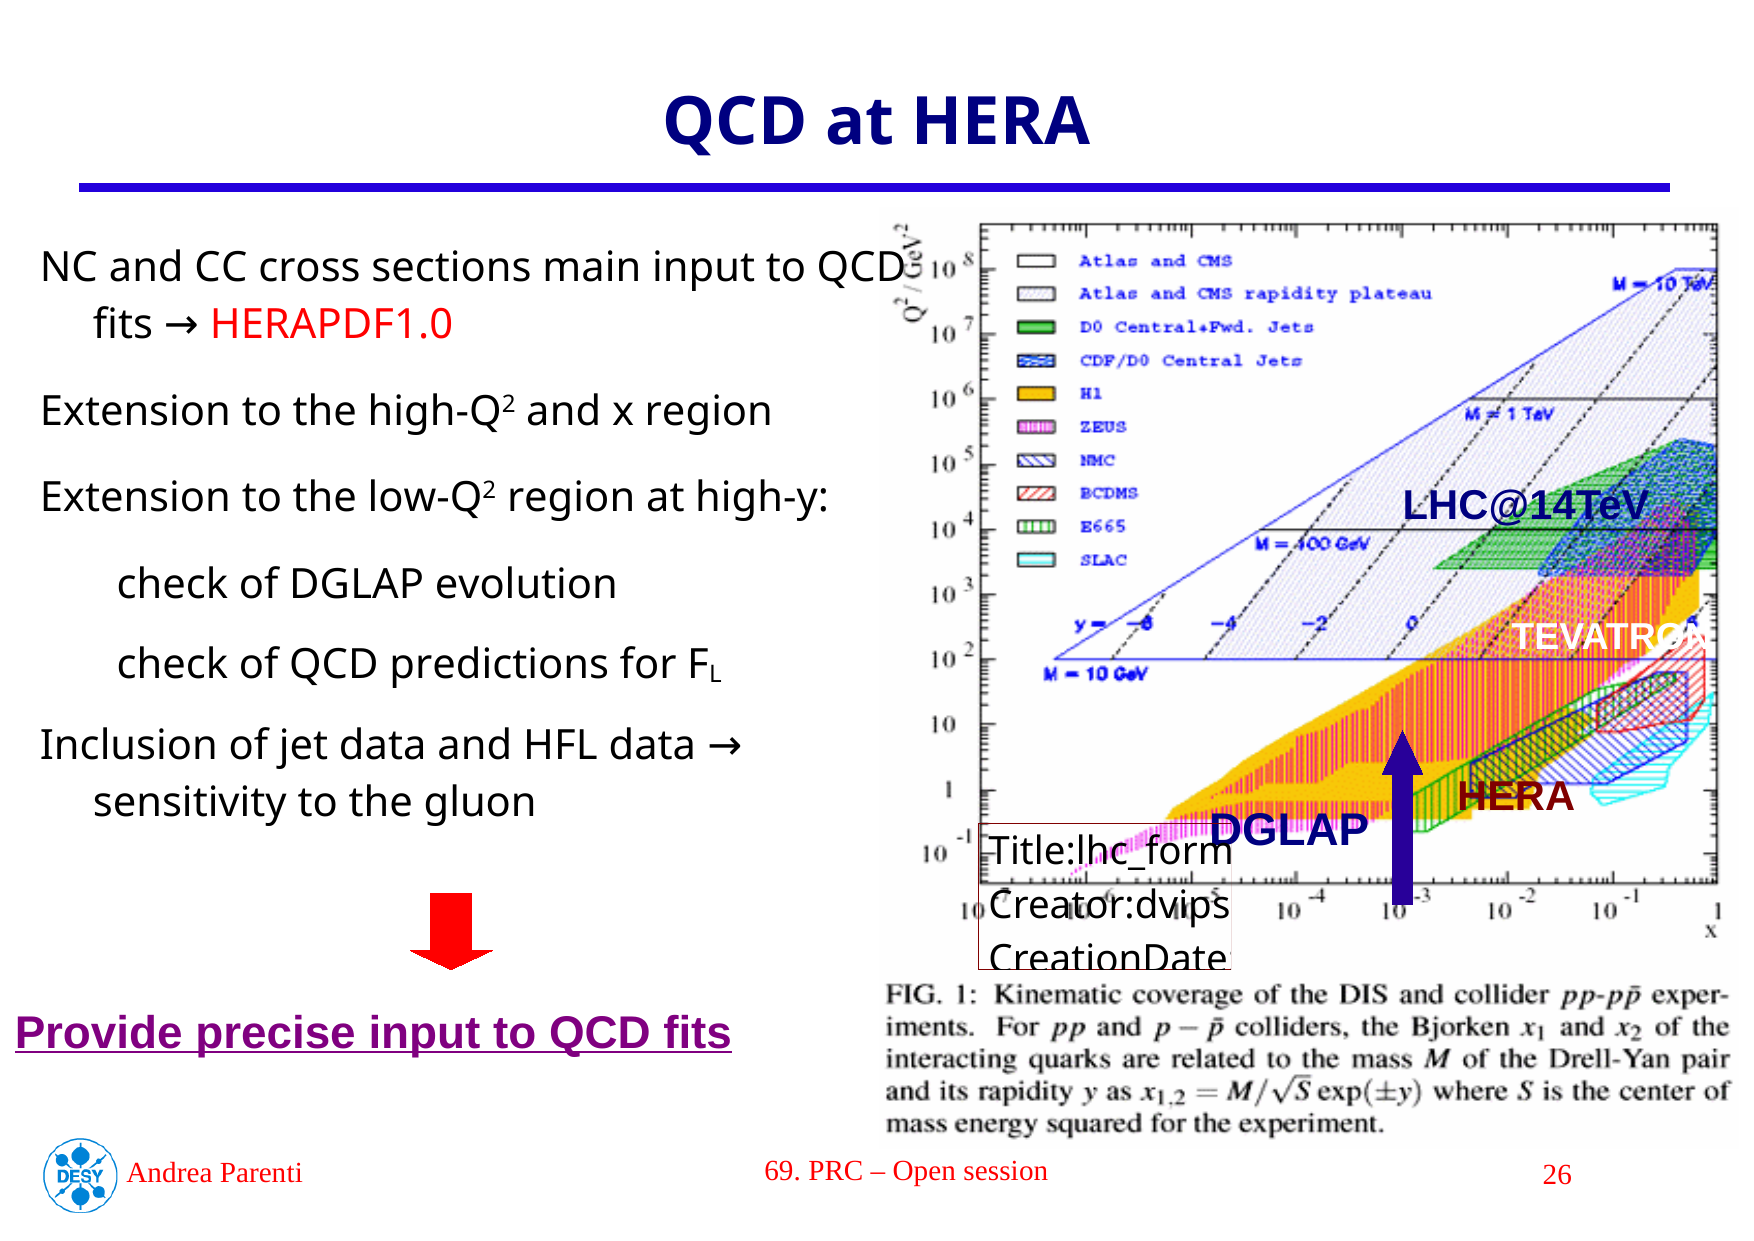

# QCD at HERA
LHC@14TeV
TEVATRON
HERA
DGLAP
NC and CC cross sections main input to QCD fits → HERAPDF1.0
Extension to the high-Q2 and x region
Extension to the low-Q2 region at high-y:
check of DGLAP evolution
check of QCD predictions for FL
Inclusion of jet data and HFL data → sensitivity to the gluon
Provide precise input to QCD fits